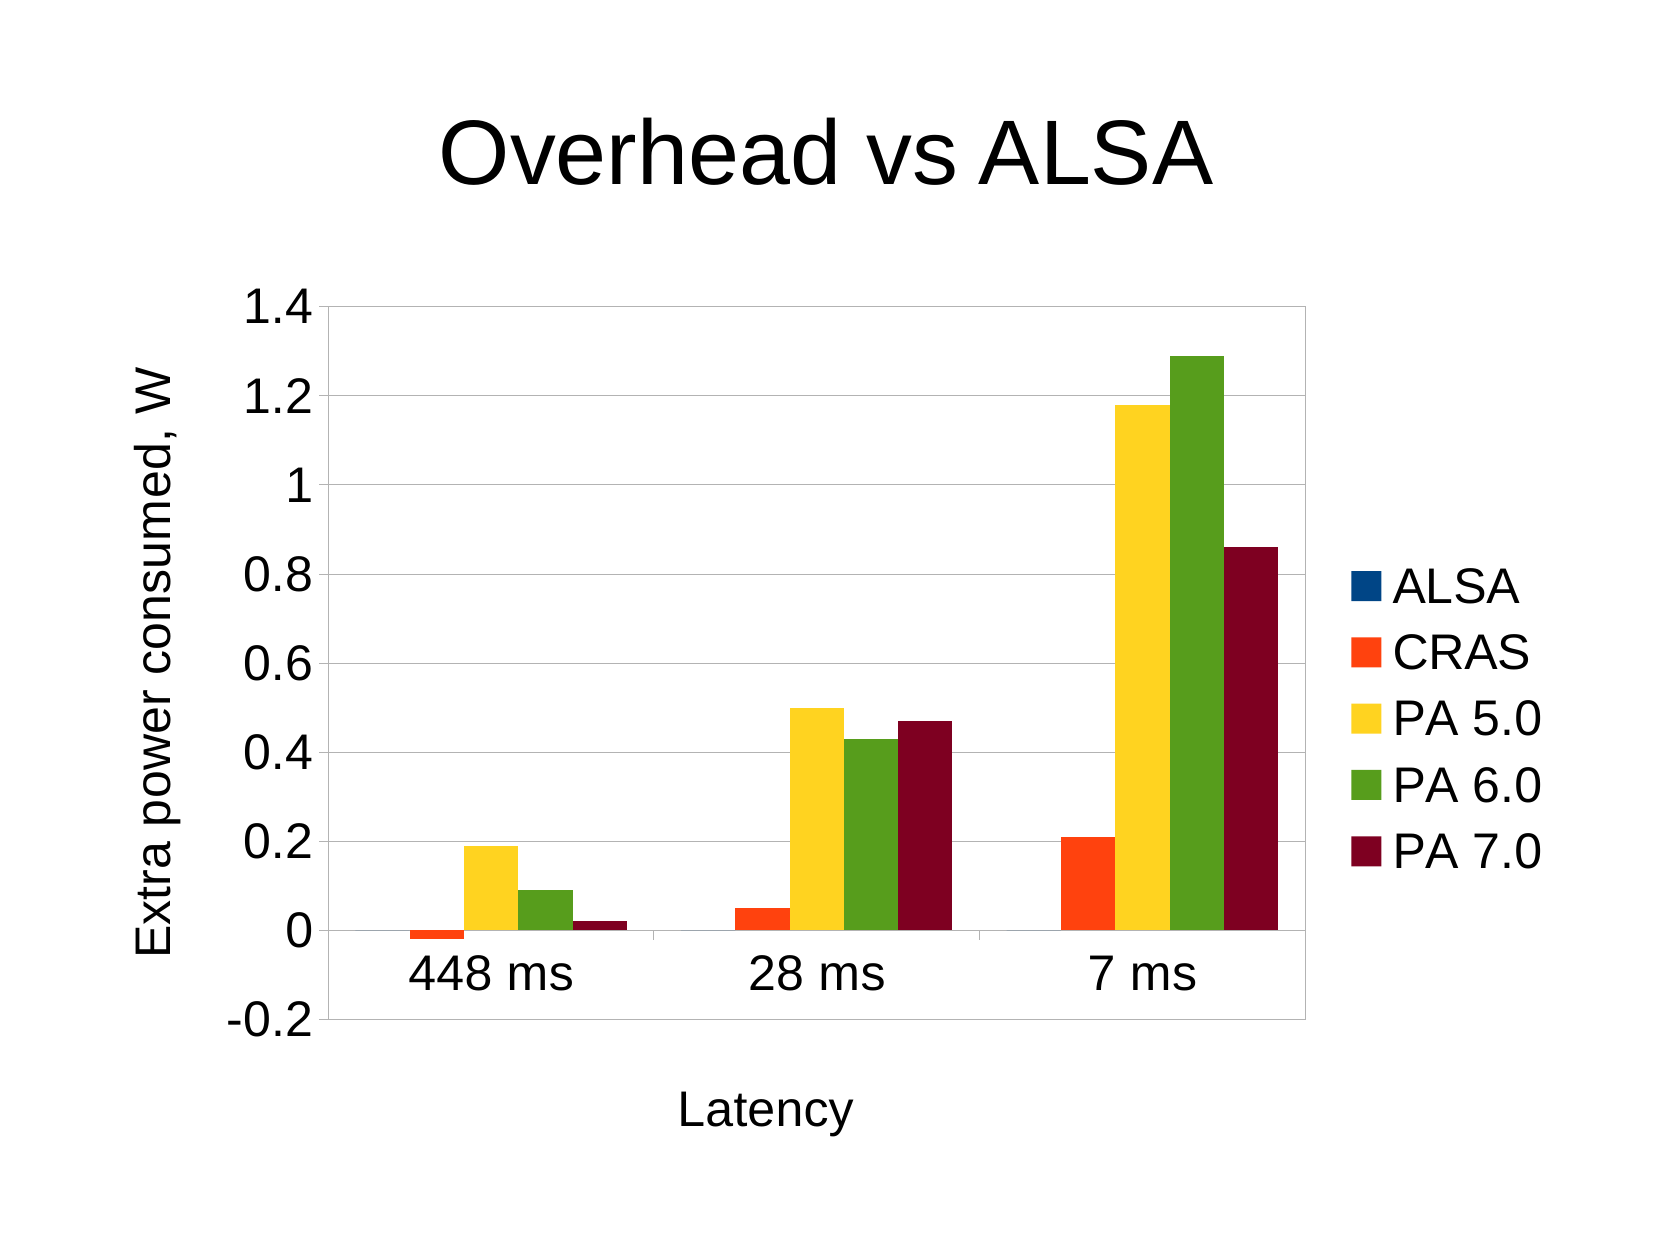

# Overhead vs ALSA
### Chart
| Category | ALSA | CRAS | PA 5.0 | PA 6.0 | PA 7.0 |
|---|---|---|---|---|---|
| 448 ms | 0.0 | -0.02 | 0.19 | 0.09 | 0.02 |
| 28 ms | 0.0 | 0.05 | 0.5 | 0.43 | 0.47 |
| 7 ms | 0.0 | 0.21 | 1.18 | 1.29 | 0.86 |